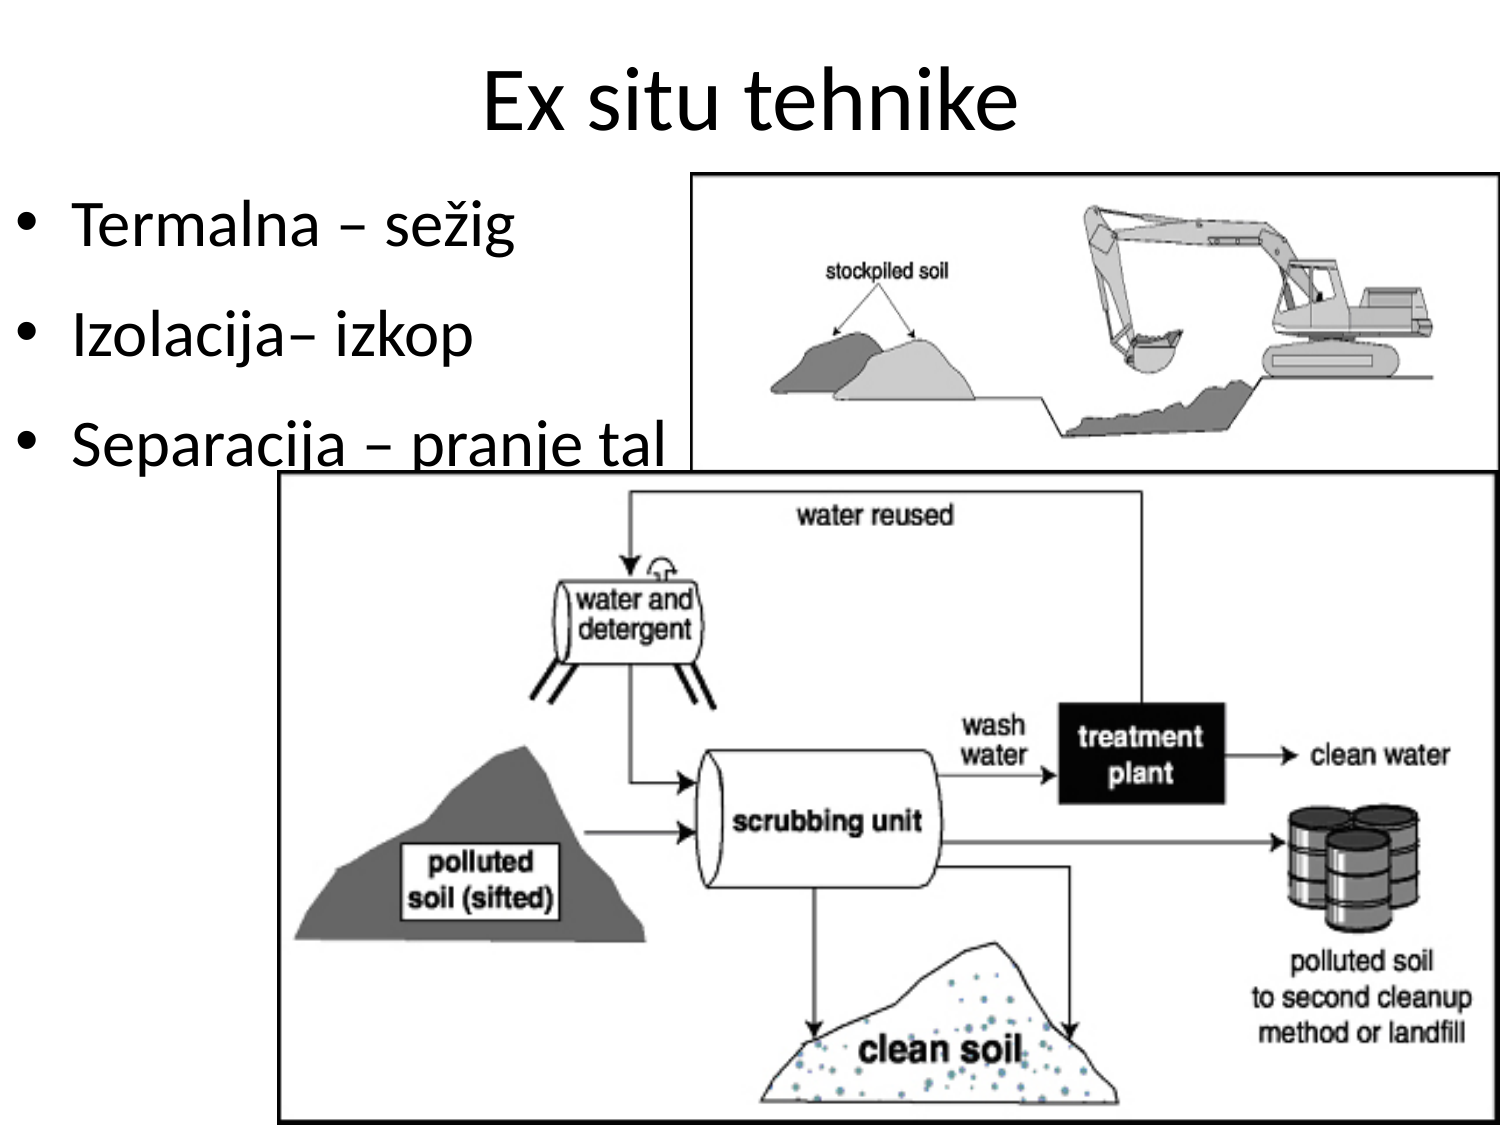

# Ex situ tehnike
Termalna – sežig
Izolacija– izkop
Separacija – pranje tal